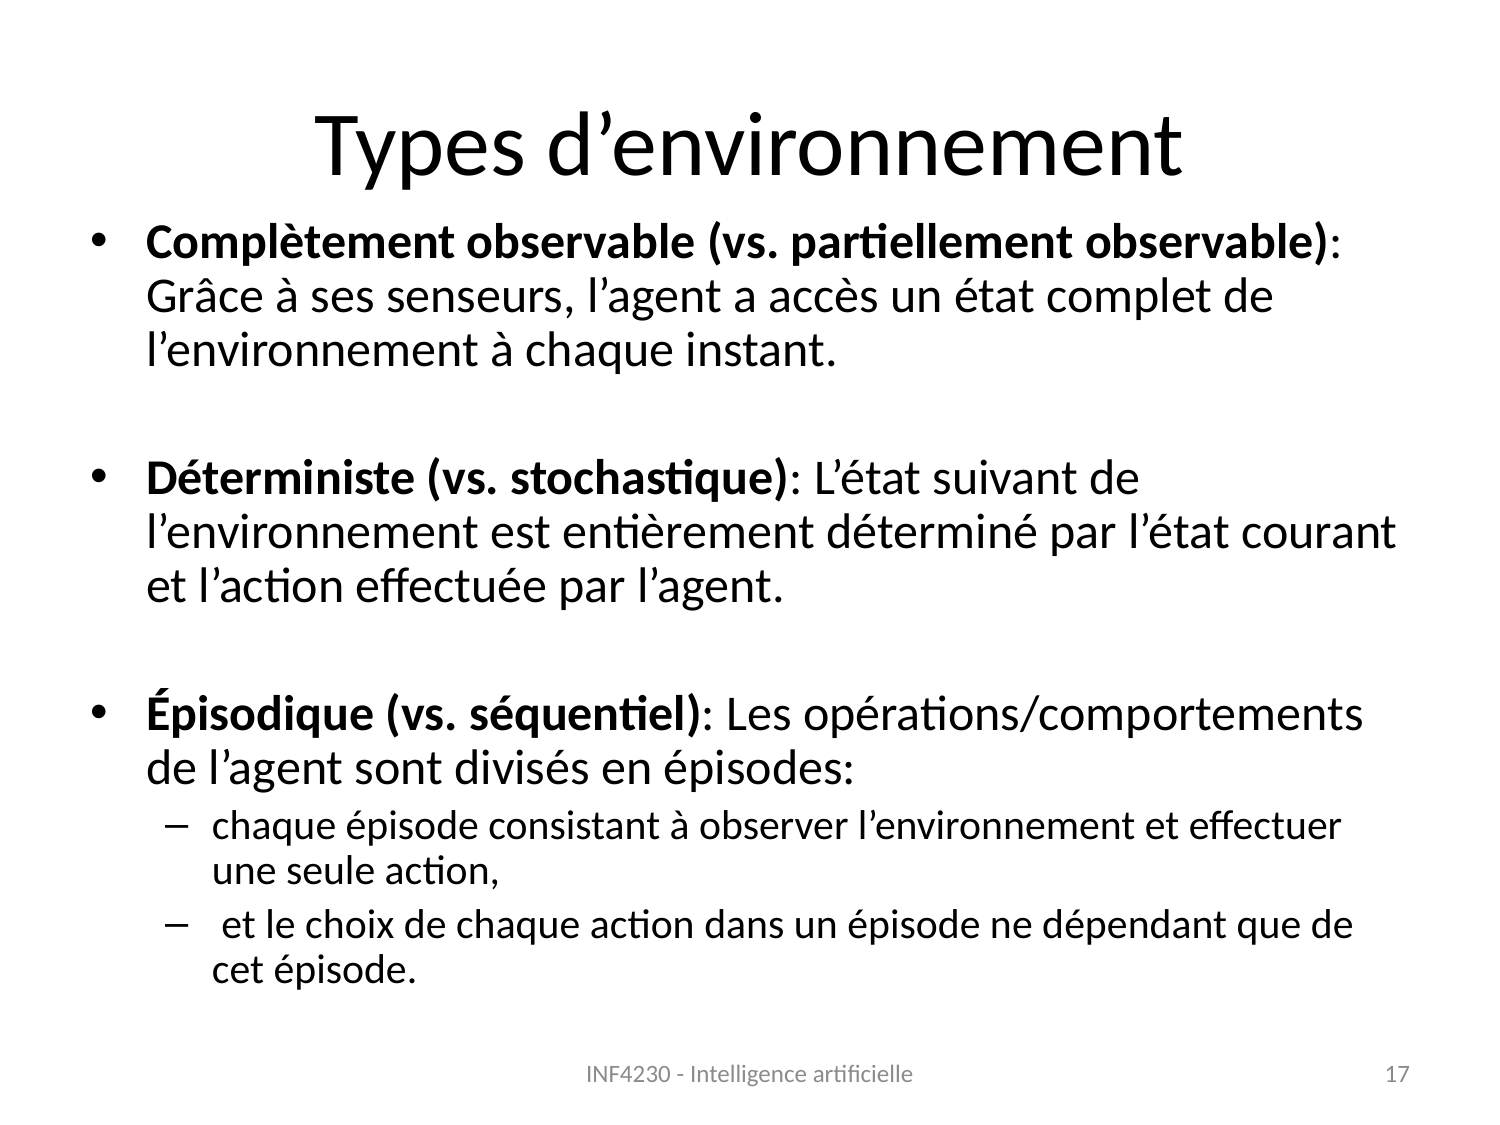

# Types d’environnement
Complètement observable (vs. partiellement observable): Grâce à ses senseurs, l’agent a accès un état complet de l’environnement à chaque instant.
Déterministe (vs. stochastique): L’état suivant de l’environnement est entièrement déterminé par l’état courant et l’action effectuée par l’agent.
Épisodique (vs. séquentiel): Les opérations/comportements de l’agent sont divisés en épisodes:
chaque épisode consistant à observer l’environnement et effectuer une seule action,
 et le choix de chaque action dans un épisode ne dépendant que de cet épisode.
INF4230 - Intelligence artificielle